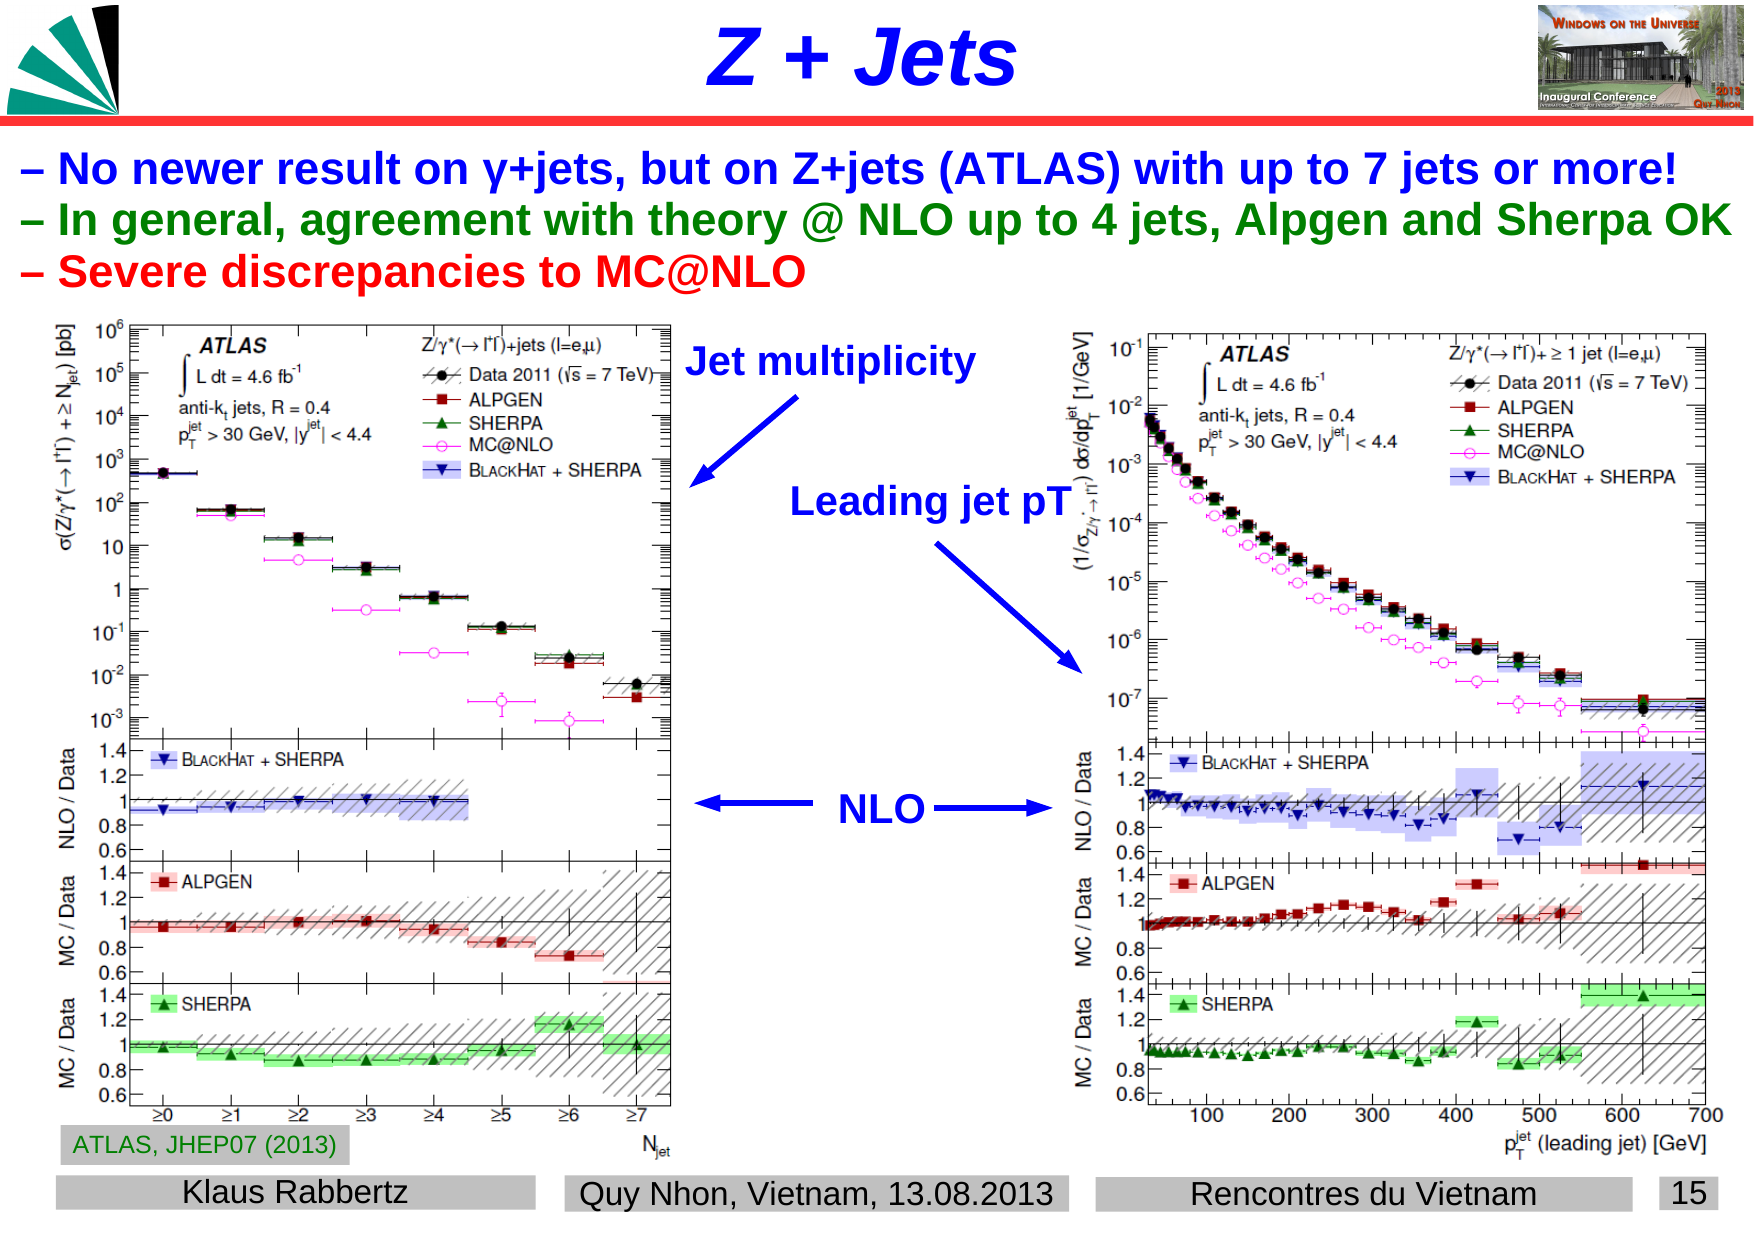

# Z + Jets
– No newer result on γ+jets, but on Z+jets (ATLAS) with up to 7 jets or more!
– In general, agreement with theory @ NLO up to 4 jets, Alpgen and Sherpa OK
– Severe discrepancies to MC@NLO
Jet multiplicity
Leading jet pT
NLO
ATLAS, JHEP07 (2013)